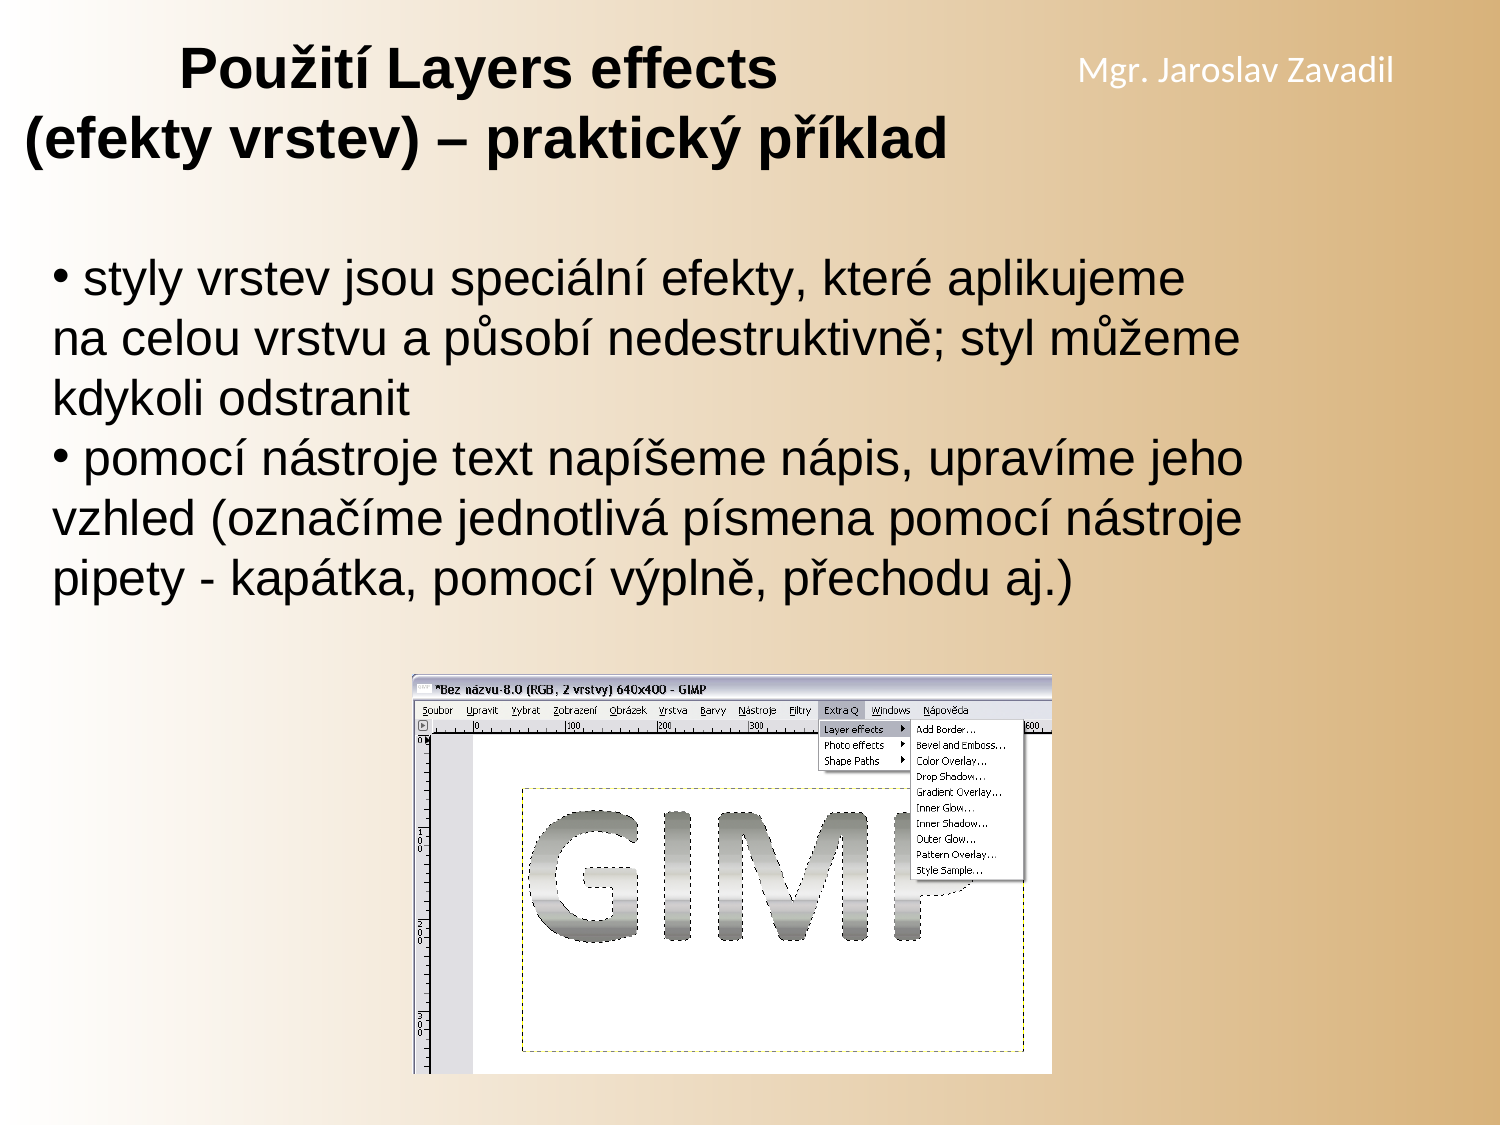

# Použití Layers effects (efekty vrstev) – praktický příklad
Mgr. Jaroslav Zavadil
 styly vrstev jsou speciální efekty, které aplikujeme
na celou vrstvu a působí nedestruktivně; styl můžeme kdykoli odstranit
 pomocí nástroje text napíšeme nápis, upravíme jeho vzhled (označíme jednotlivá písmena pomocí nástroje pipety - kapátka, pomocí výplně, přechodu aj.)